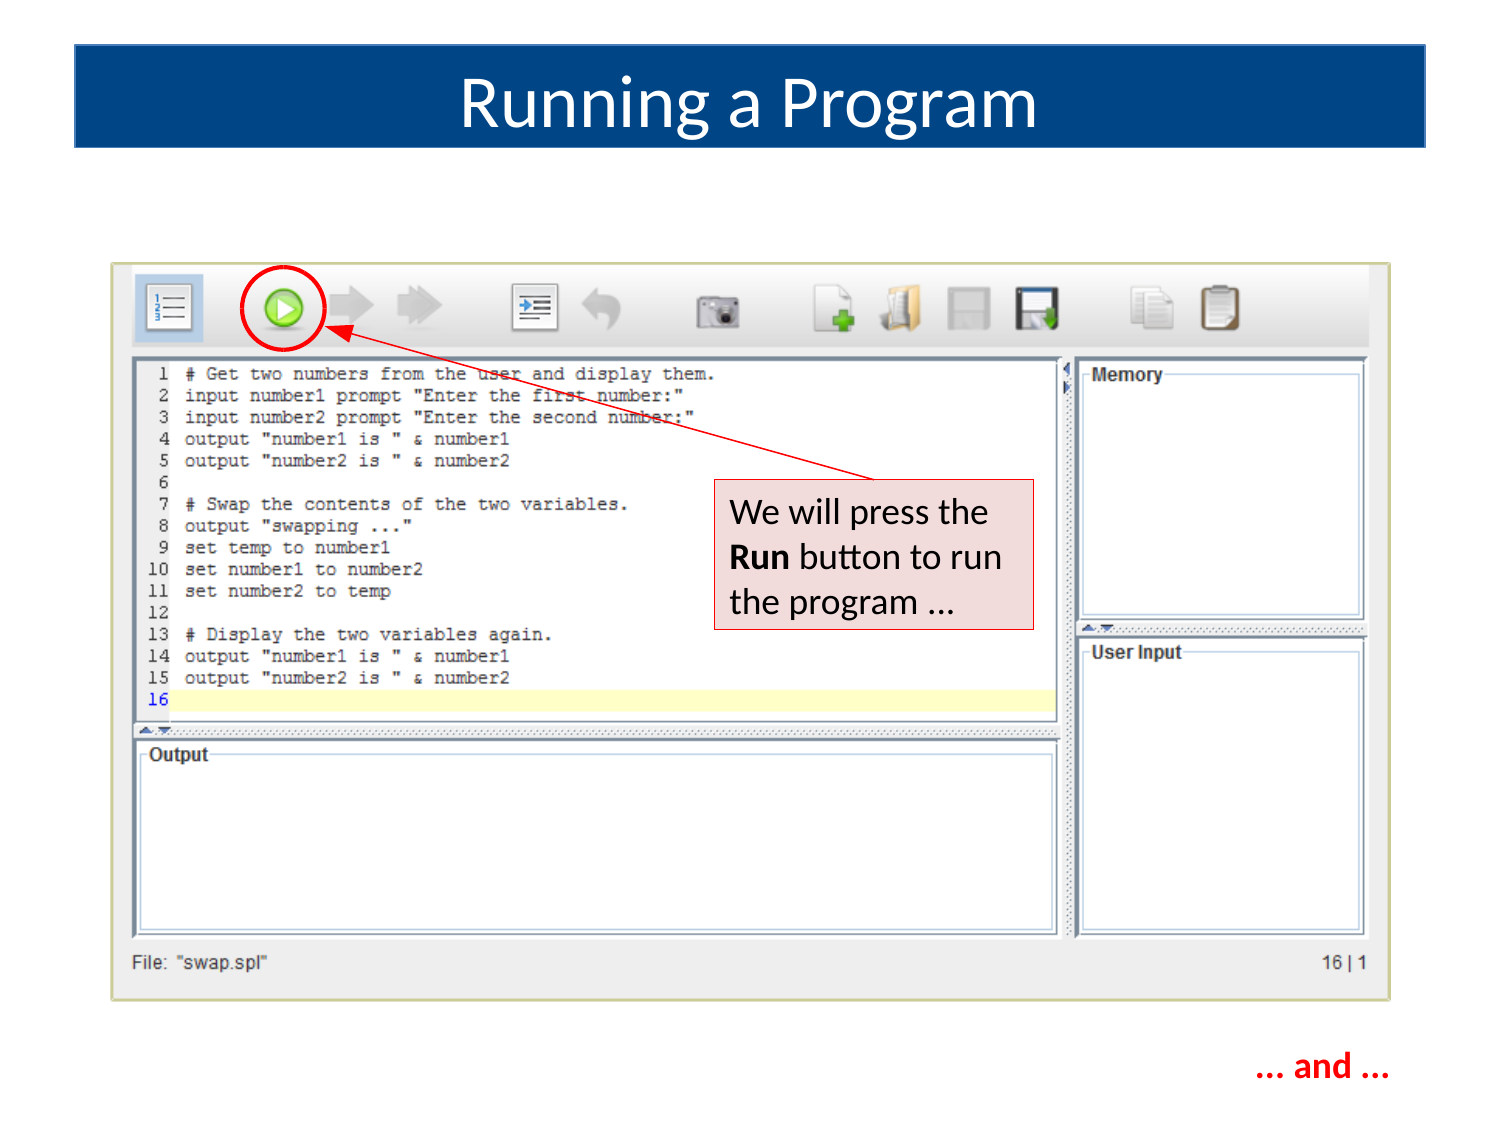

# Running a Program
We will press the Run button to run the program ...
... and ...